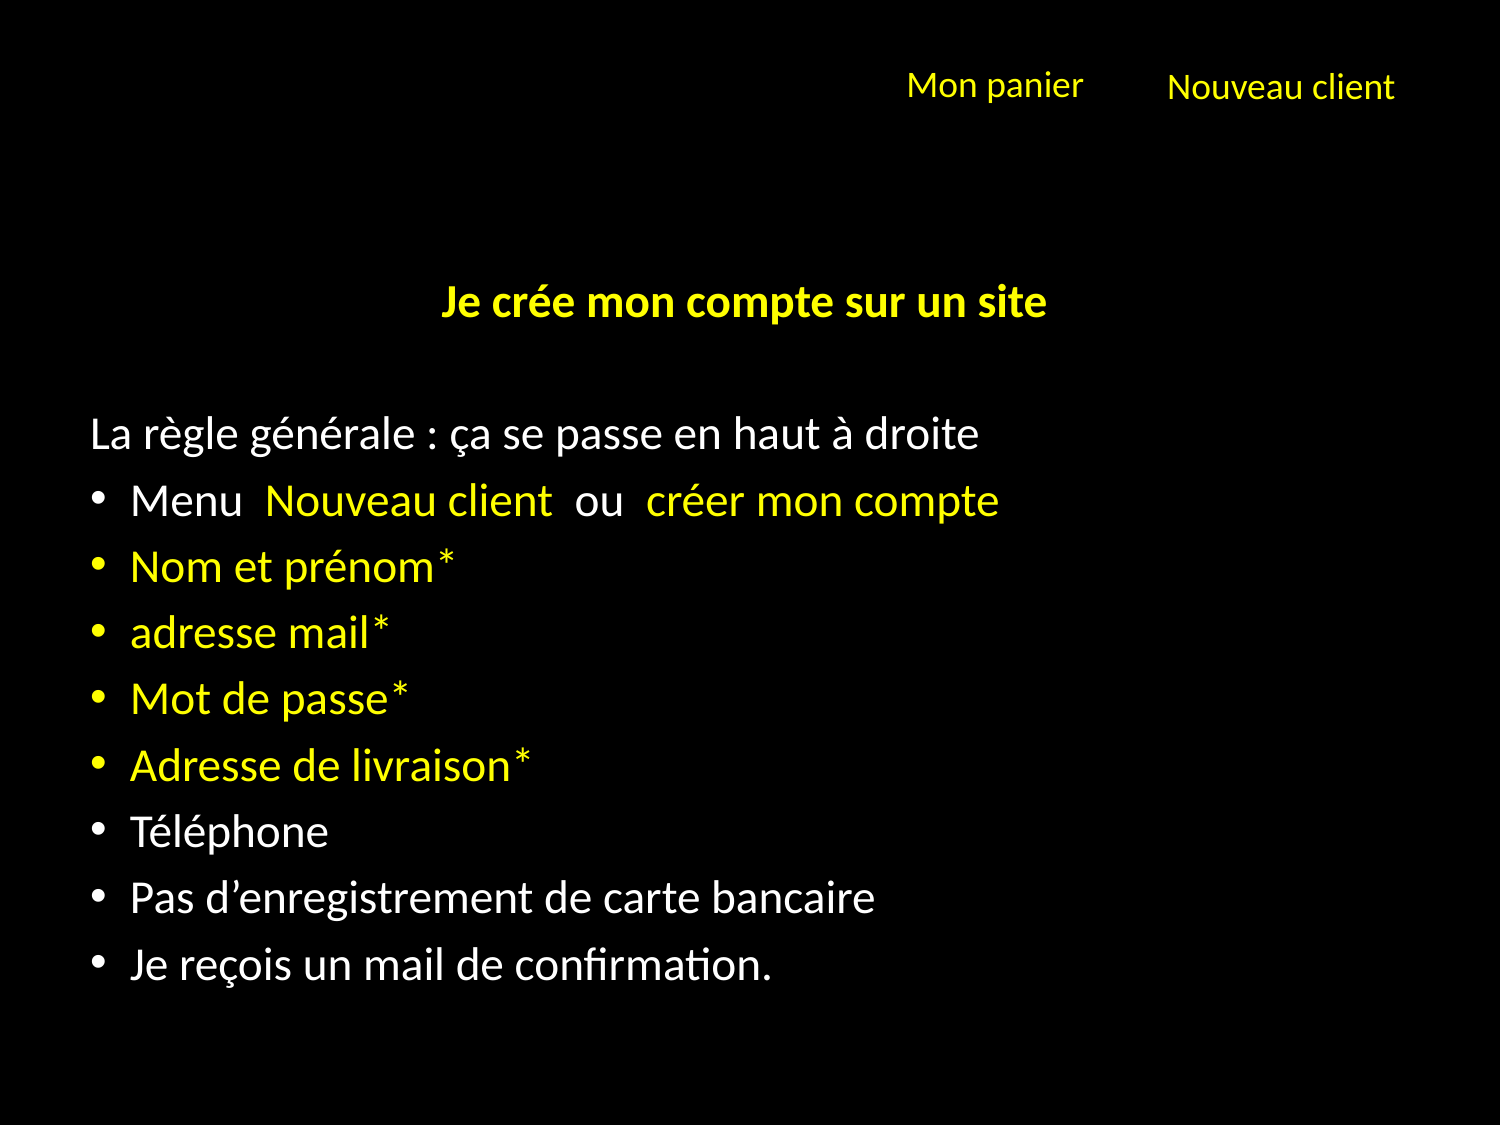

Mon panier
Nouveau client
# Je crée mon compte sur un site
La règle générale : ça se passe en haut à droite
Menu  Nouveau client  ou  créer mon compte
Nom et prénom*
adresse mail*
Mot de passe*
Adresse de livraison*
Téléphone
Pas d’enregistrement de carte bancaire
Je reçois un mail de confirmation.